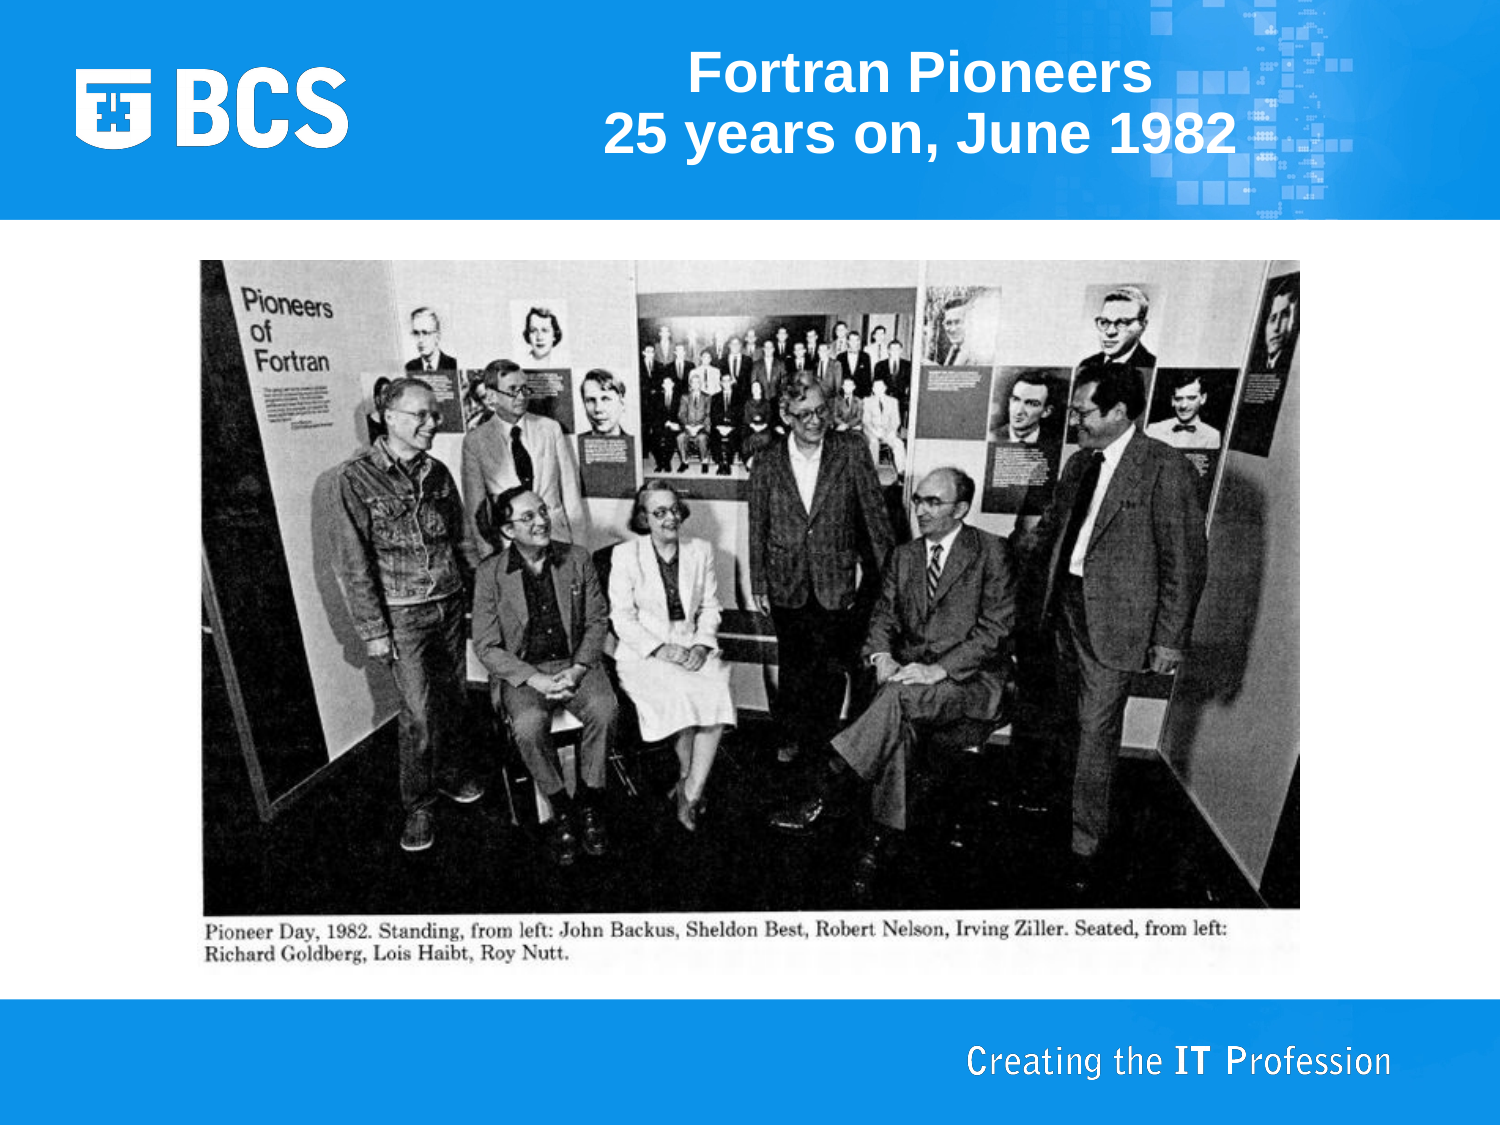

# Fortran Pioneers 25 years on, June 1982